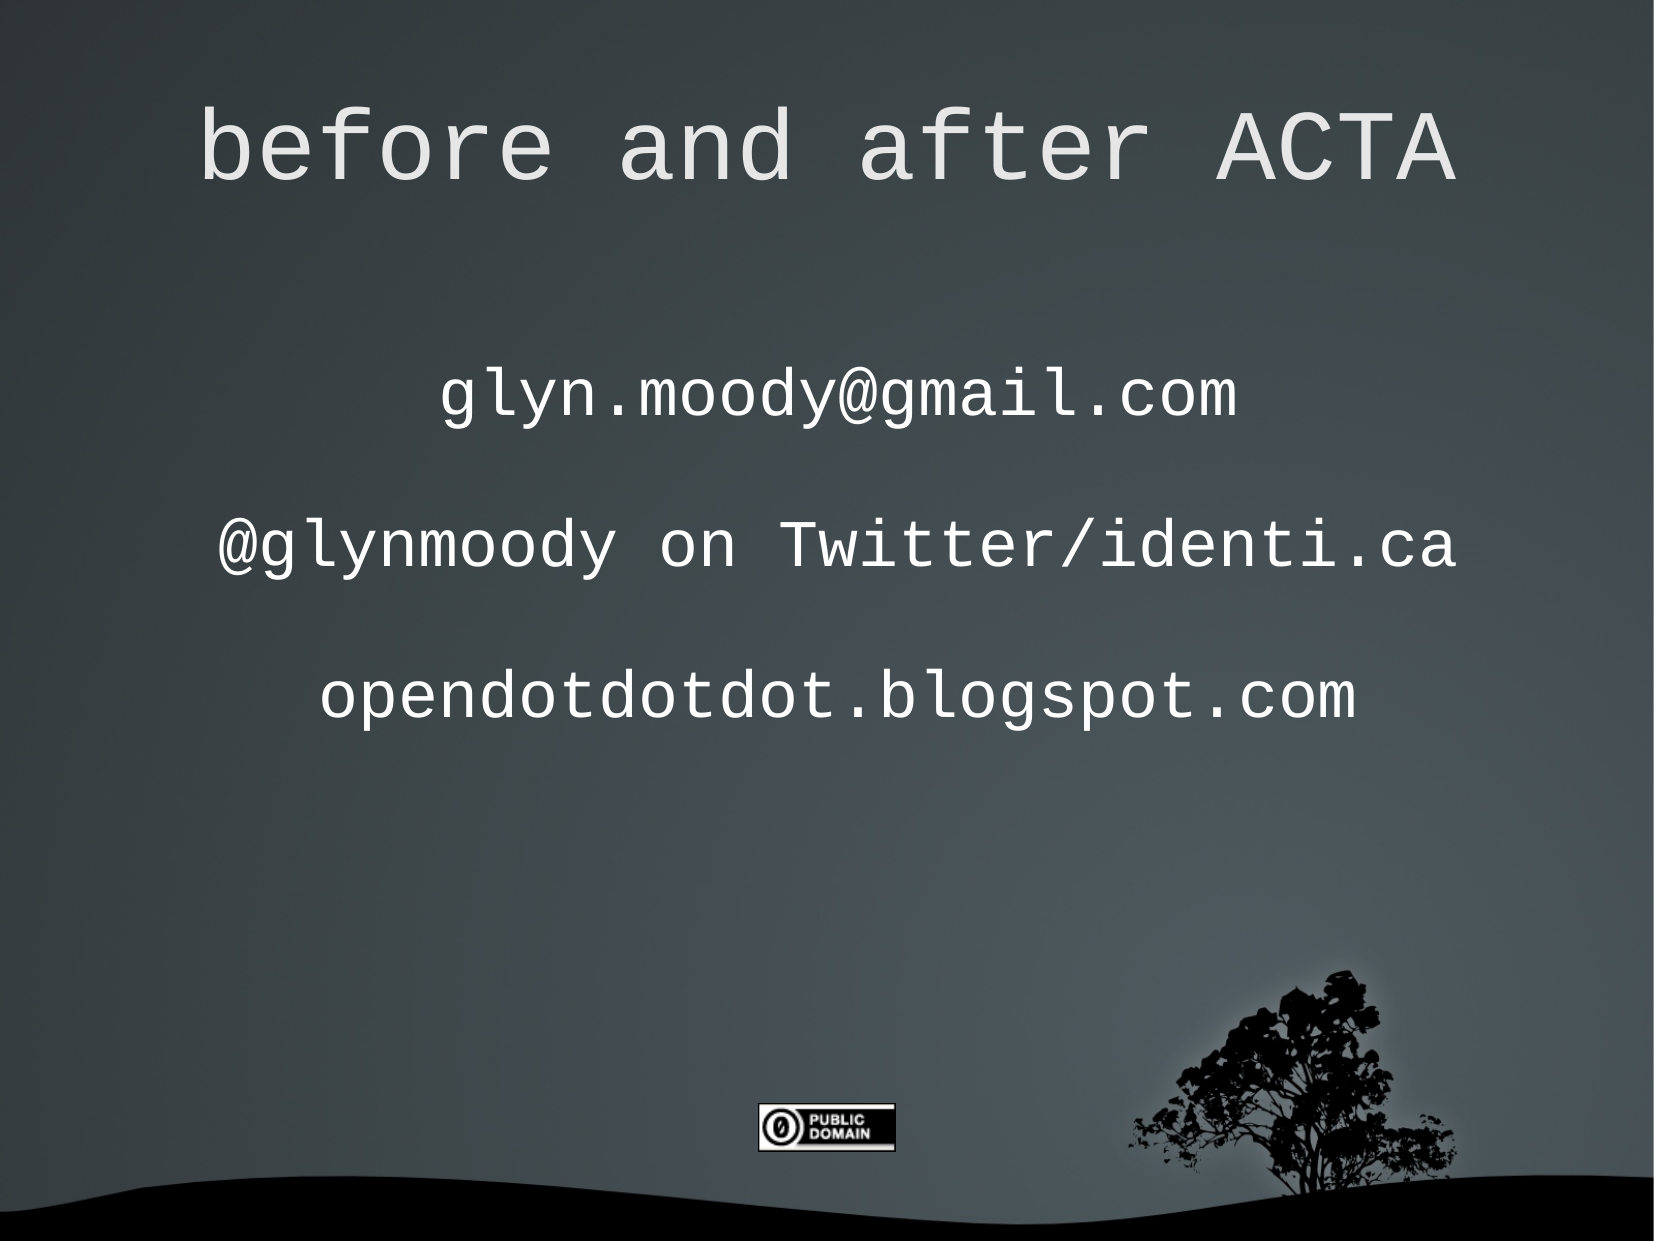

# before and after ACTA
glyn.moody@gmail.com
@glynmoody on Twitter/identi.ca
opendotdotdot.blogspot.com